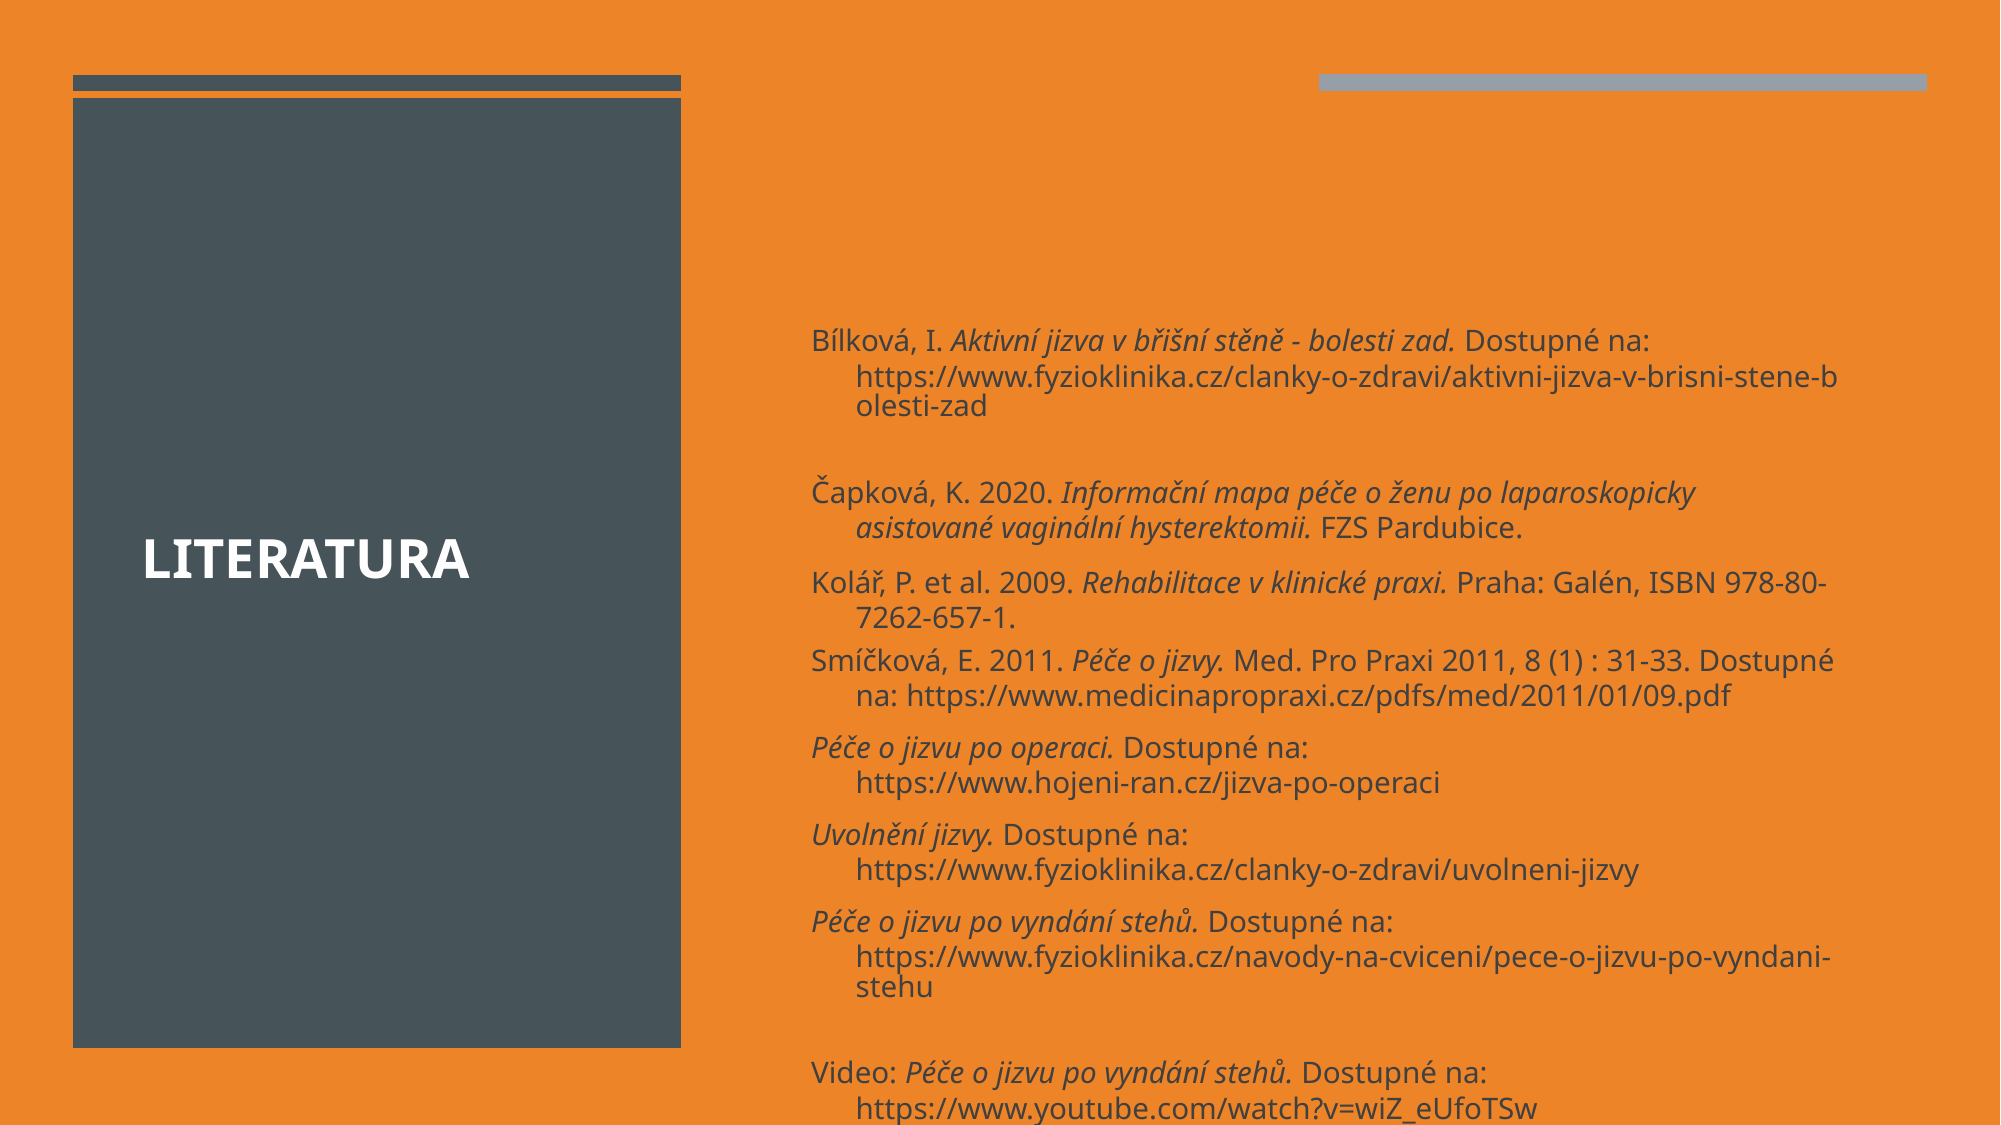

# LITERATURA
Bílková, I. Aktivní jizva v břišní stěně - bolesti zad. Dostupné na: https://www.fyzioklinika.cz/clanky-o-zdravi/aktivni-jizva-v-brisni-stene-bolesti-zad
Čapková, K. 2020. Informační mapa péče o ženu po laparoskopicky asistované vaginální hysterektomii. FZS Pardubice.
Kolář, P. et al. 2009. Rehabilitace v klinické praxi. Praha: Galén, ISBN 978-80-7262-657-1.
Smíčková, E. 2011. Péče o jizvy. Med. Pro Praxi 2011, 8 (1) : 31-33. Dostupné na: https://www.medicinapropraxi.cz/pdfs/med/2011/01/09.pdf
Péče o jizvu po operaci. Dostupné na: https://www.hojeni-ran.cz/jizva-po-operaci
Uvolnění jizvy. Dostupné na: https://www.fyzioklinika.cz/clanky-o-zdravi/uvolneni-jizvy
Péče o jizvu po vyndání stehů. Dostupné na: https://www.fyzioklinika.cz/navody-na-cviceni/pece-o-jizvu-po-vyndani-stehu
Video: Péče o jizvu po vyndání stehů. Dostupné na: https://www.youtube.com/watch?v=wiZ_eUfoTSw